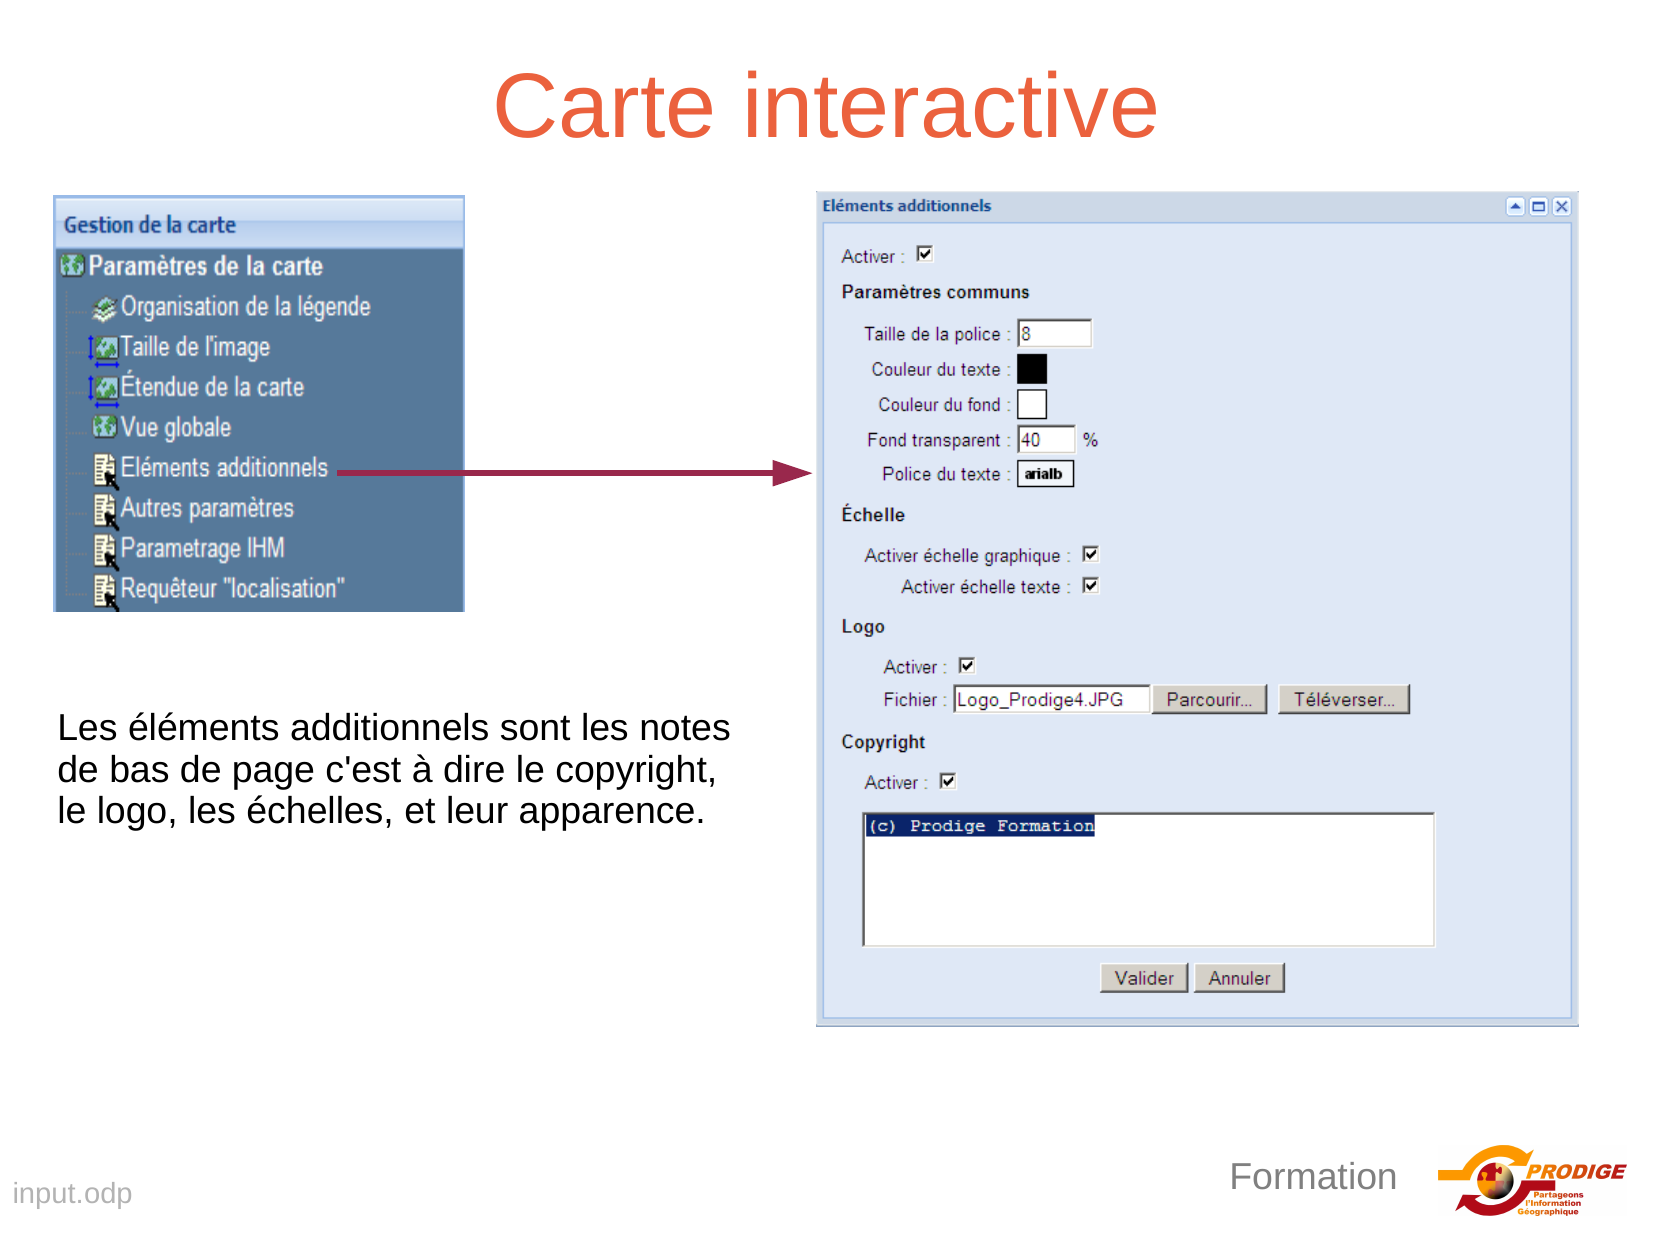

# Carte interactive
Les éléments additionnels sont les notes
de bas de page c'est à dire le copyright,
le logo, les échelles, et leur apparence.